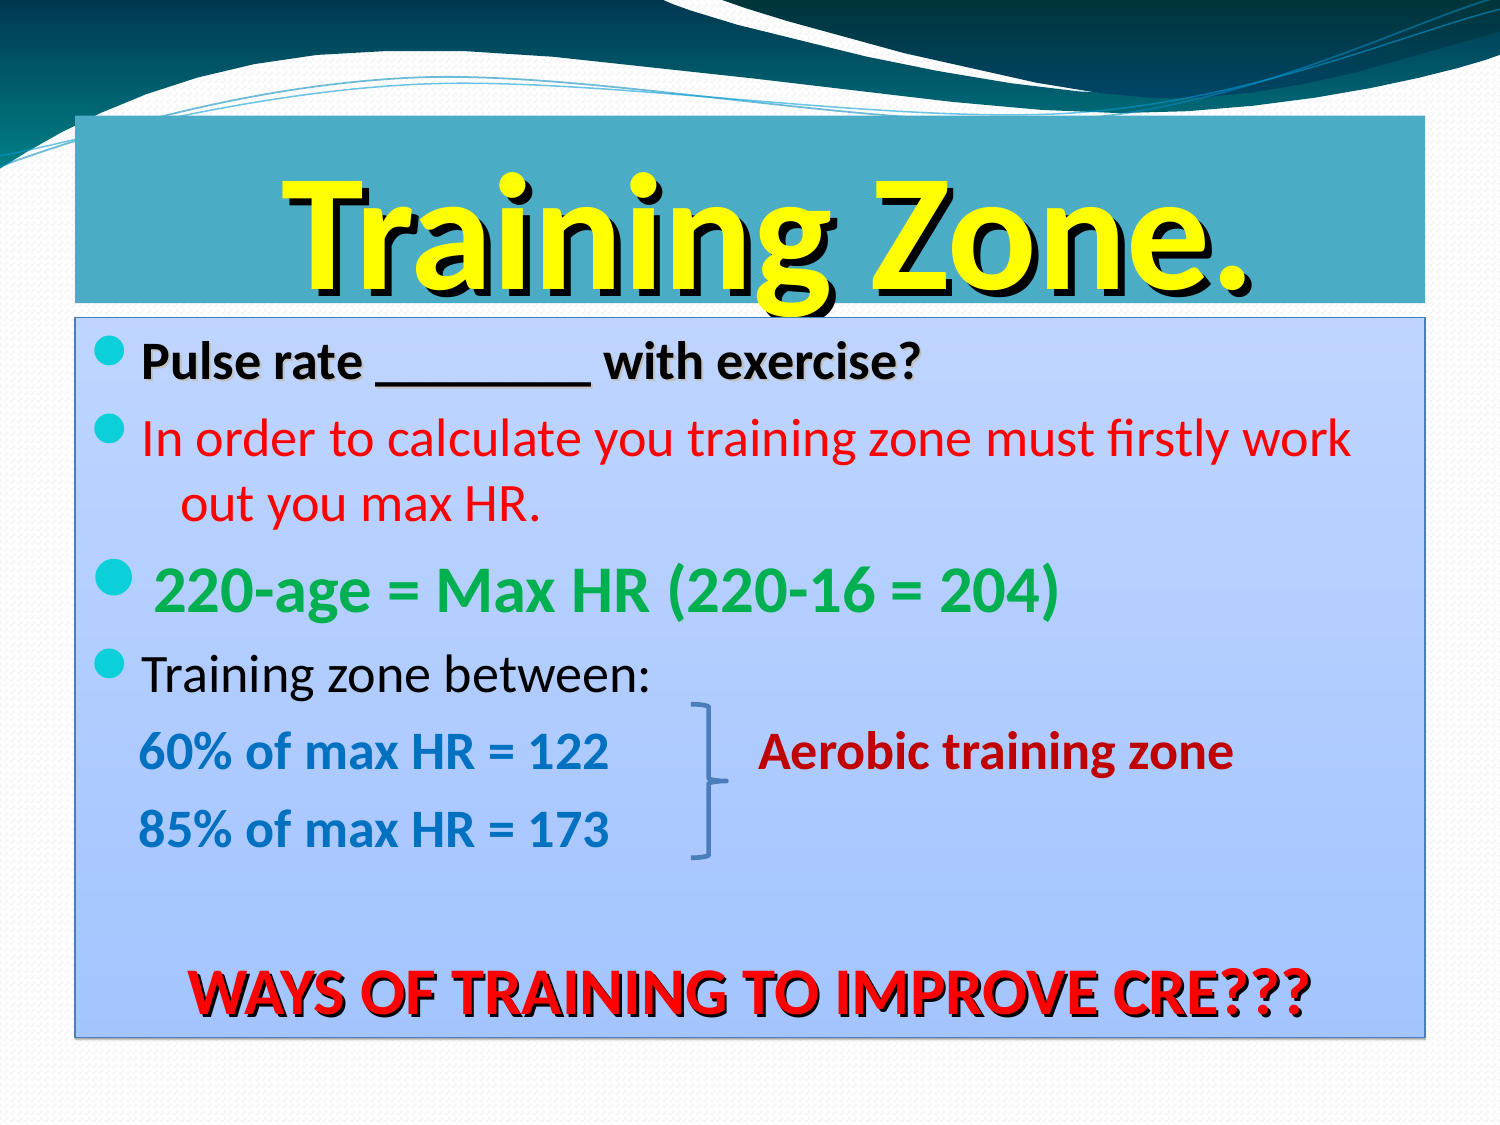

# Training Zone.
Pulse rate ________ with exercise?
In order to calculate you training zone must firstly work out you max HR.
220-age = Max HR (220-16 = 204)
Training zone between:
 60% of max HR = 122 Aerobic training zone
 85% of max HR = 173
WAYS OF TRAINING TO IMPROVE CRE???